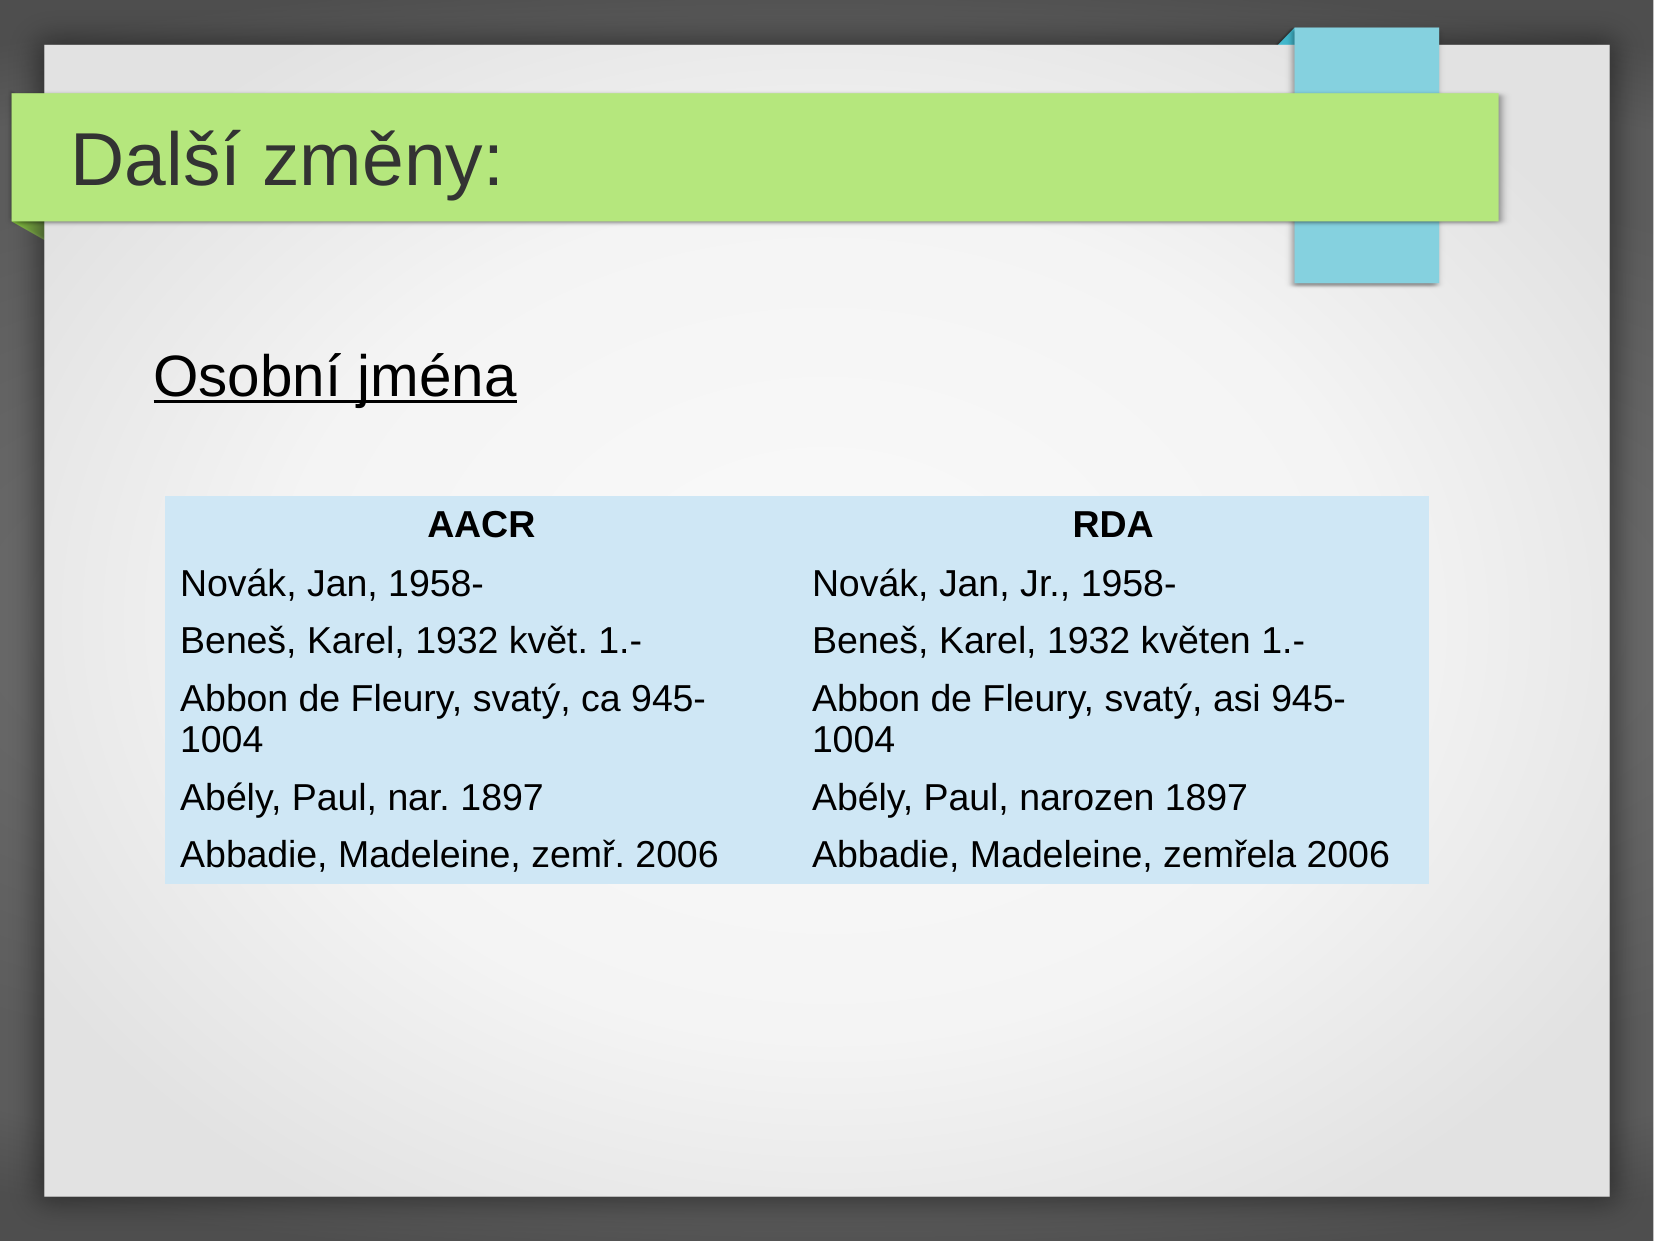

# Další změny:
Osobní jména
| AACR | RDA |
| --- | --- |
| Novák, Jan, 1958- | Novák, Jan, Jr., 1958- |
| Beneš, Karel, 1932 květ. 1.- | Beneš, Karel, 1932 květen 1.- |
| Abbon de Fleury, svatý, ca 945-1004 | Abbon de Fleury, svatý, asi 945-1004 |
| Abély, Paul, nar. 1897 | Abély, Paul, narozen 1897 |
| Abbadie, Madeleine, zemř. 2006 | Abbadie, Madeleine, zemřela 2006 |